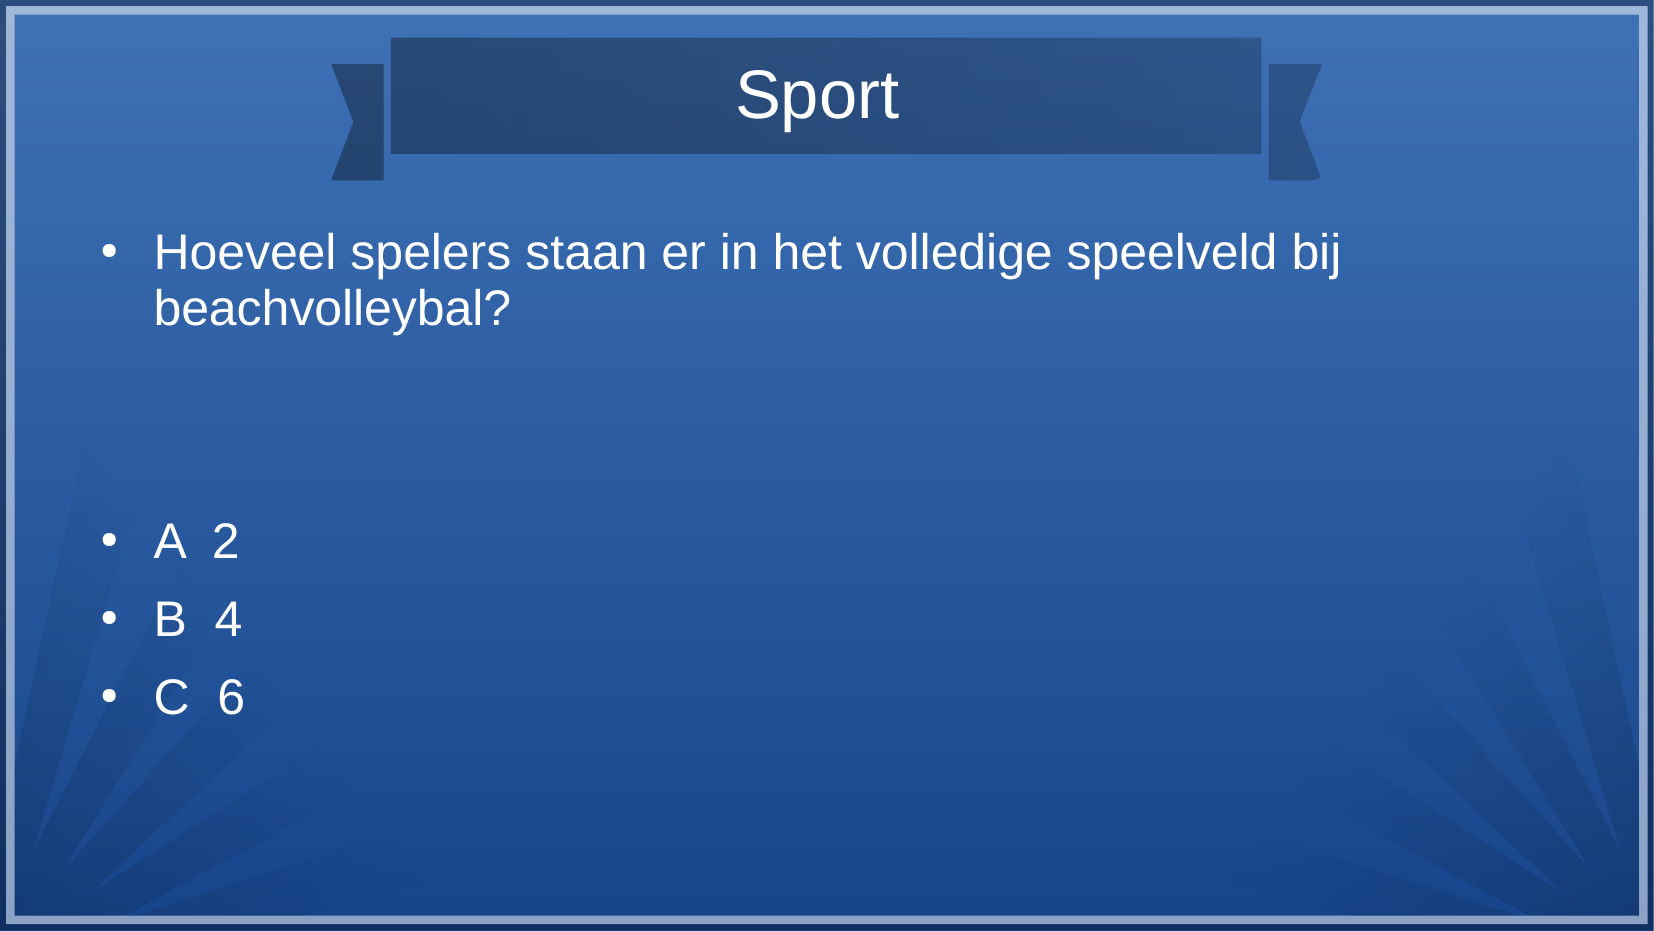

# Sport
Hoeveel spelers staan er in het volledige speelveld bij beachvolleybal?
A 2
B 4
C 6